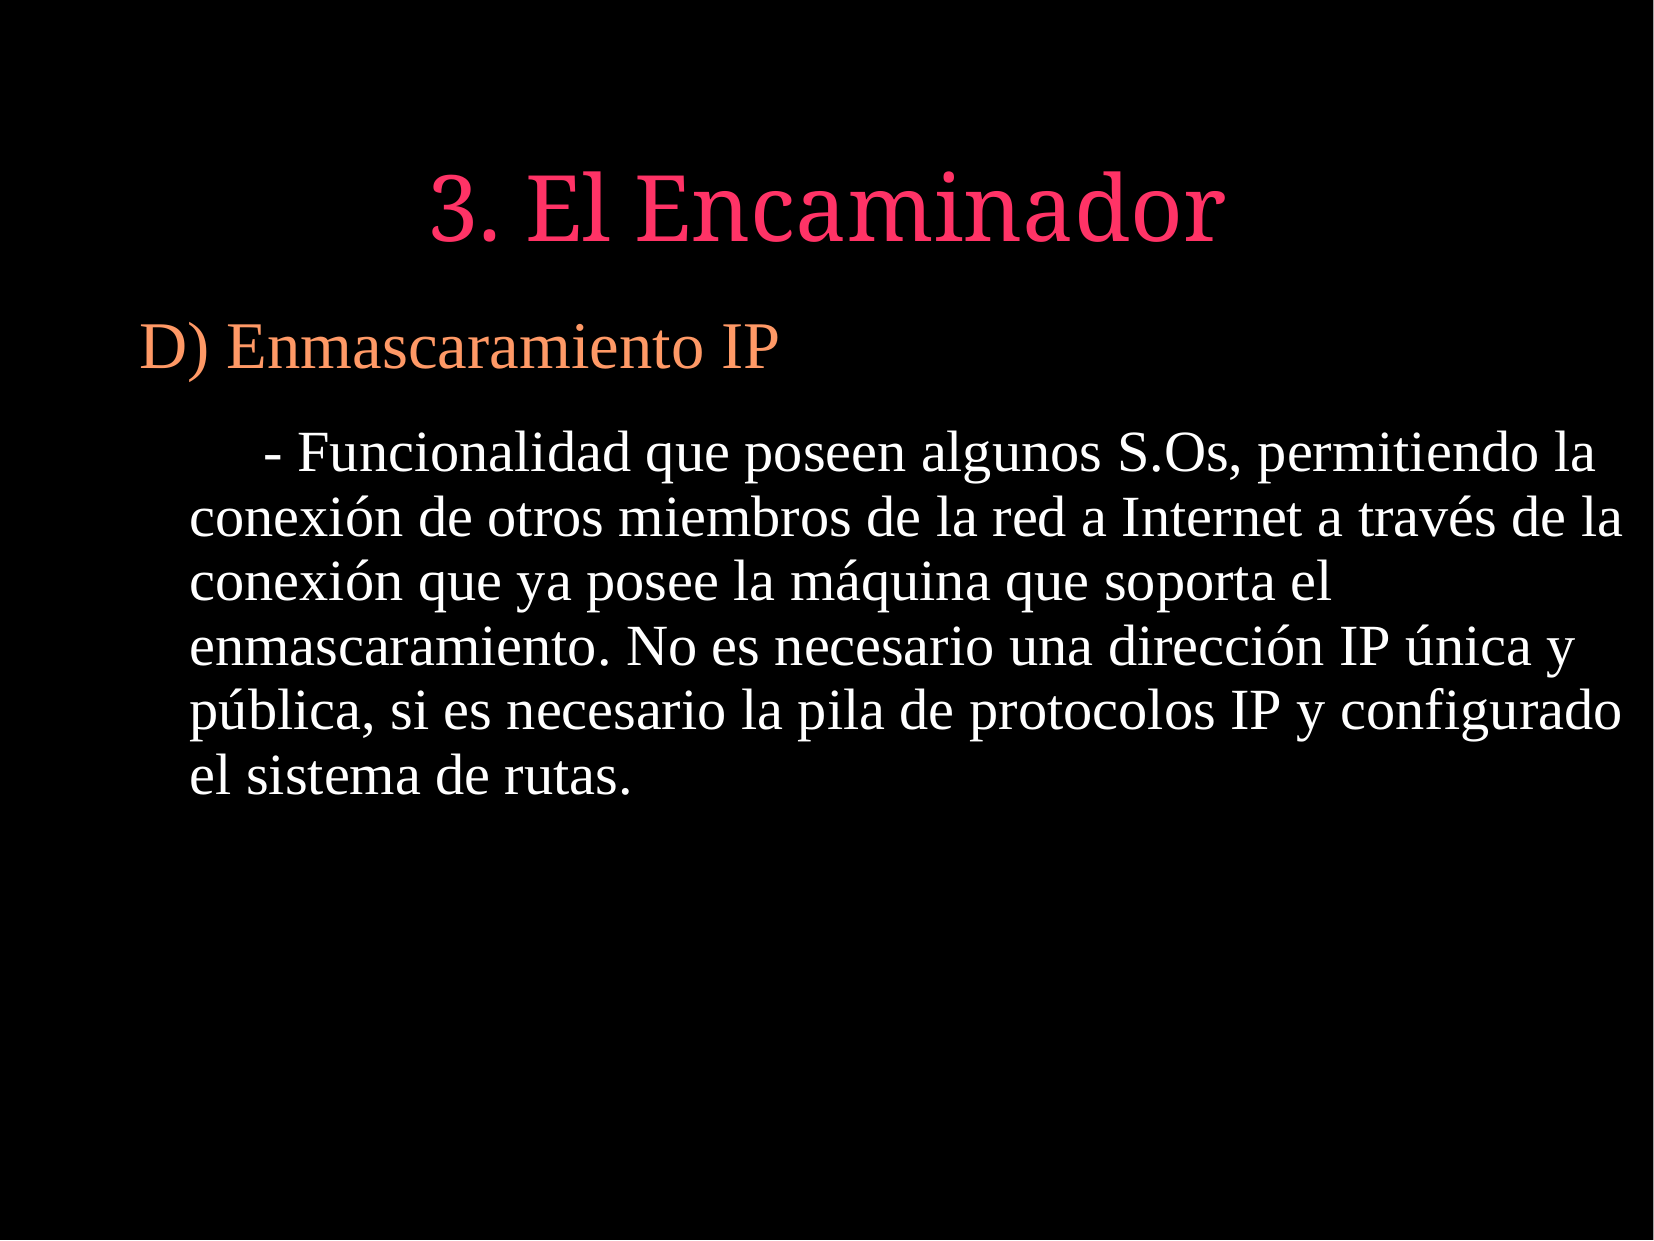

# 3. El Encaminador
D) Enmascaramiento IP
	- Funcionalidad que poseen algunos S.Os, permitiendo la conexión de otros miembros de la red a Internet a través de la conexión que ya posee la máquina que soporta el enmascaramiento. No es necesario una dirección IP única y pública, si es necesario la pila de protocolos IP y configurado el sistema de rutas.